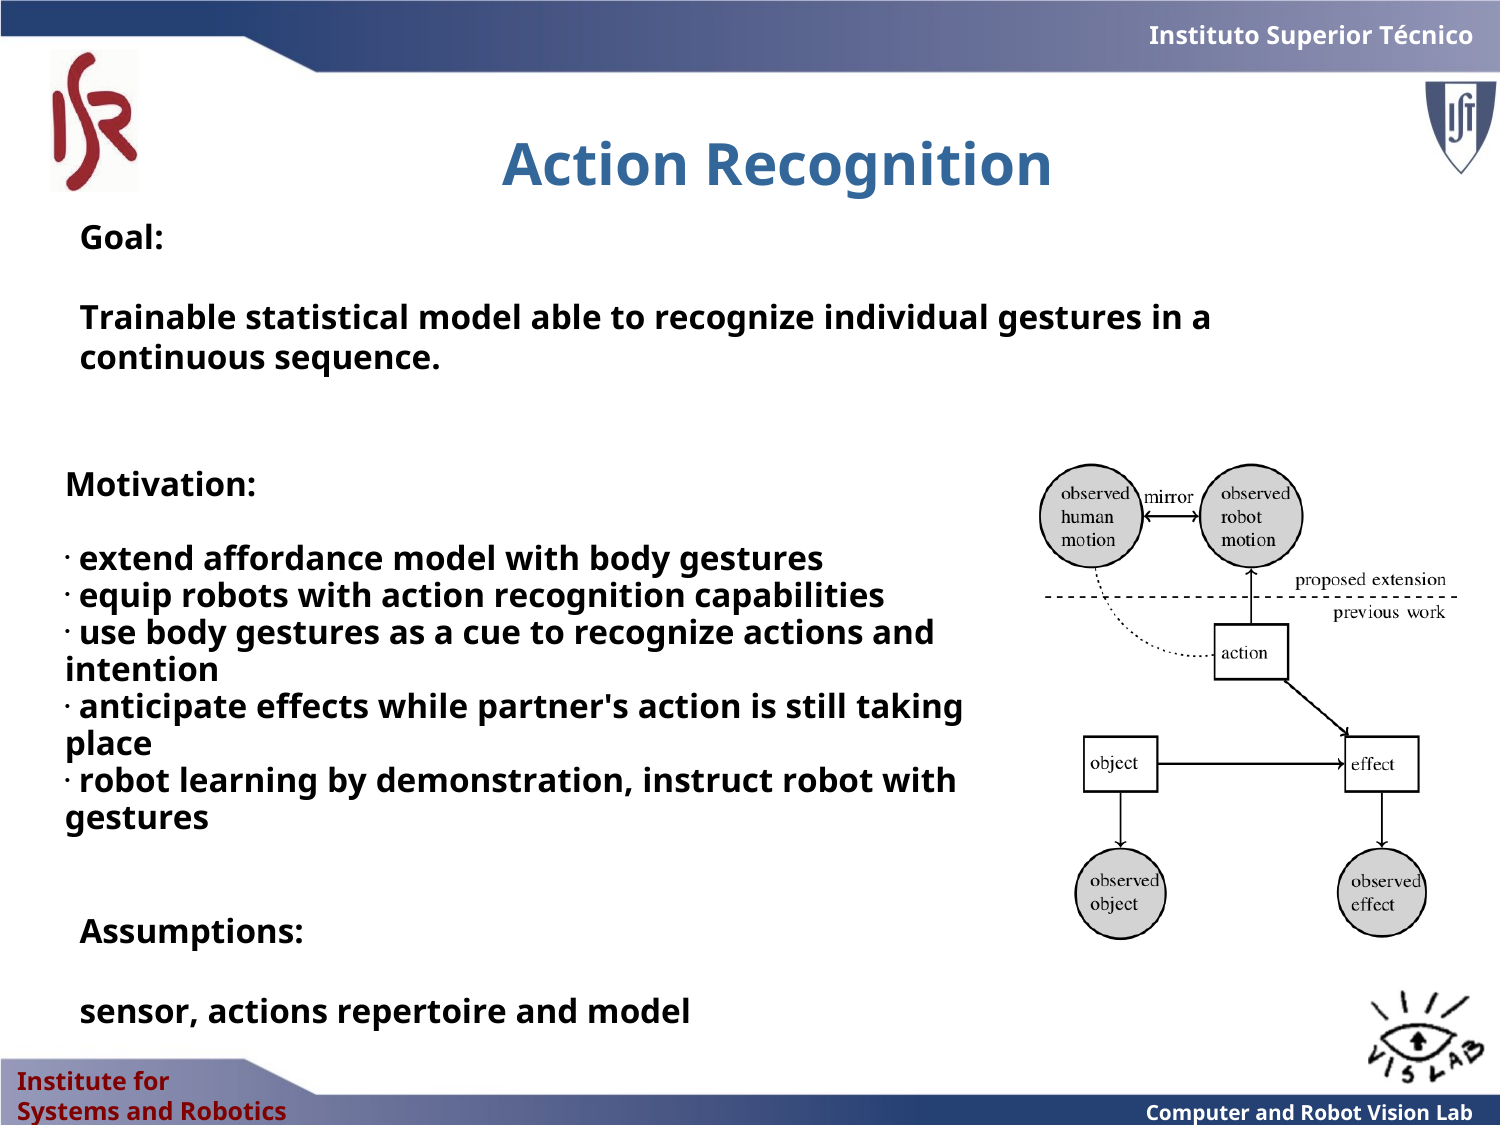

Action Recognition
Goal:
Trainable statistical model able to recognize individual gestures in a continuous sequence.
Motivation:
 extend affordance model with body gestures
 equip robots with action recognition capabilities
 use body gestures as a cue to recognize actions and intention
 anticipate effects while partner's action is still taking place
 robot learning by demonstration, instruct robot with gestures
Assumptions:
sensor, actions repertoire and model